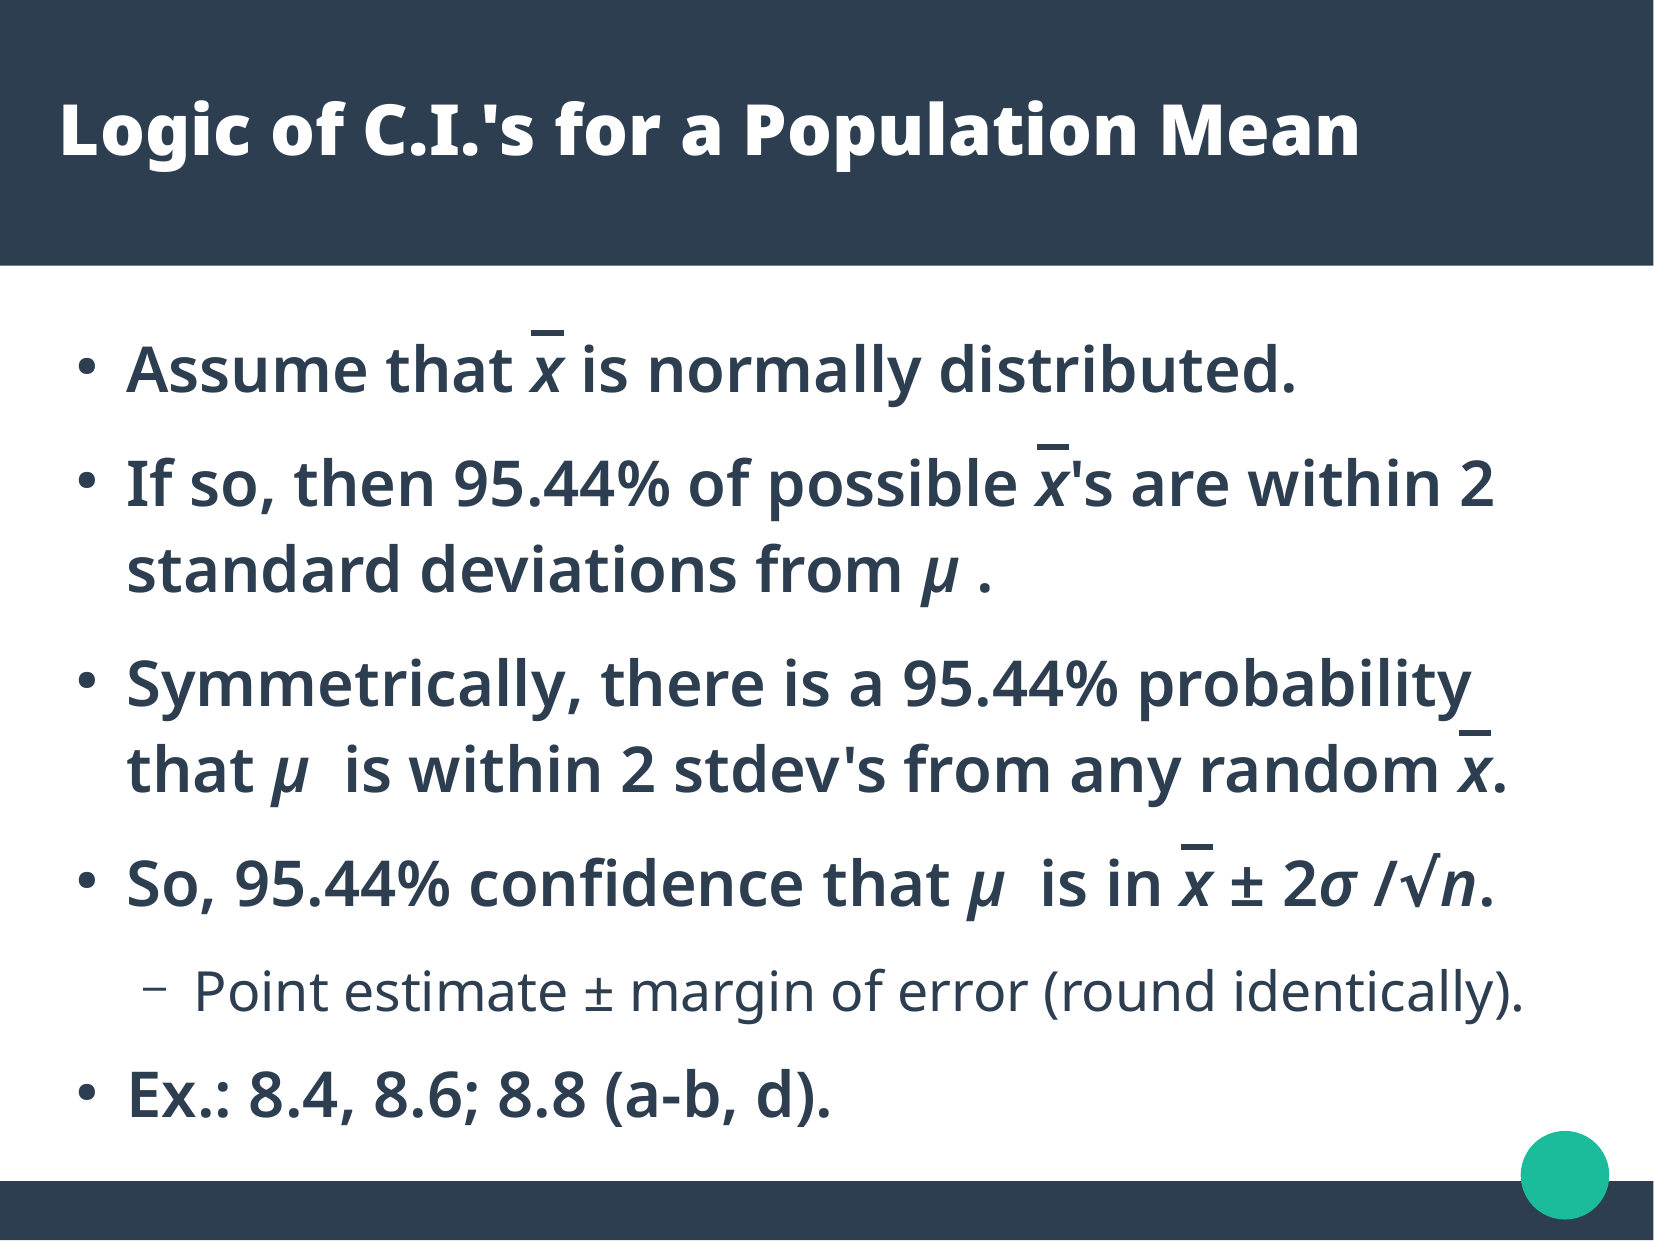

# Logic of C.I.'s for a Population Mean
Assume that x is normally distributed.
If so, then 95.44% of possible x's are within 2 standard deviations from μ .
Symmetrically, there is a 95.44% probability that μ is within 2 stdev's from any random x.
So, 95.44% confidence that μ is in x ± 2σ /√n.
Point estimate ± margin of error (round identically).
Ex.: 8.4, 8.6; 8.8 (a-b, d).